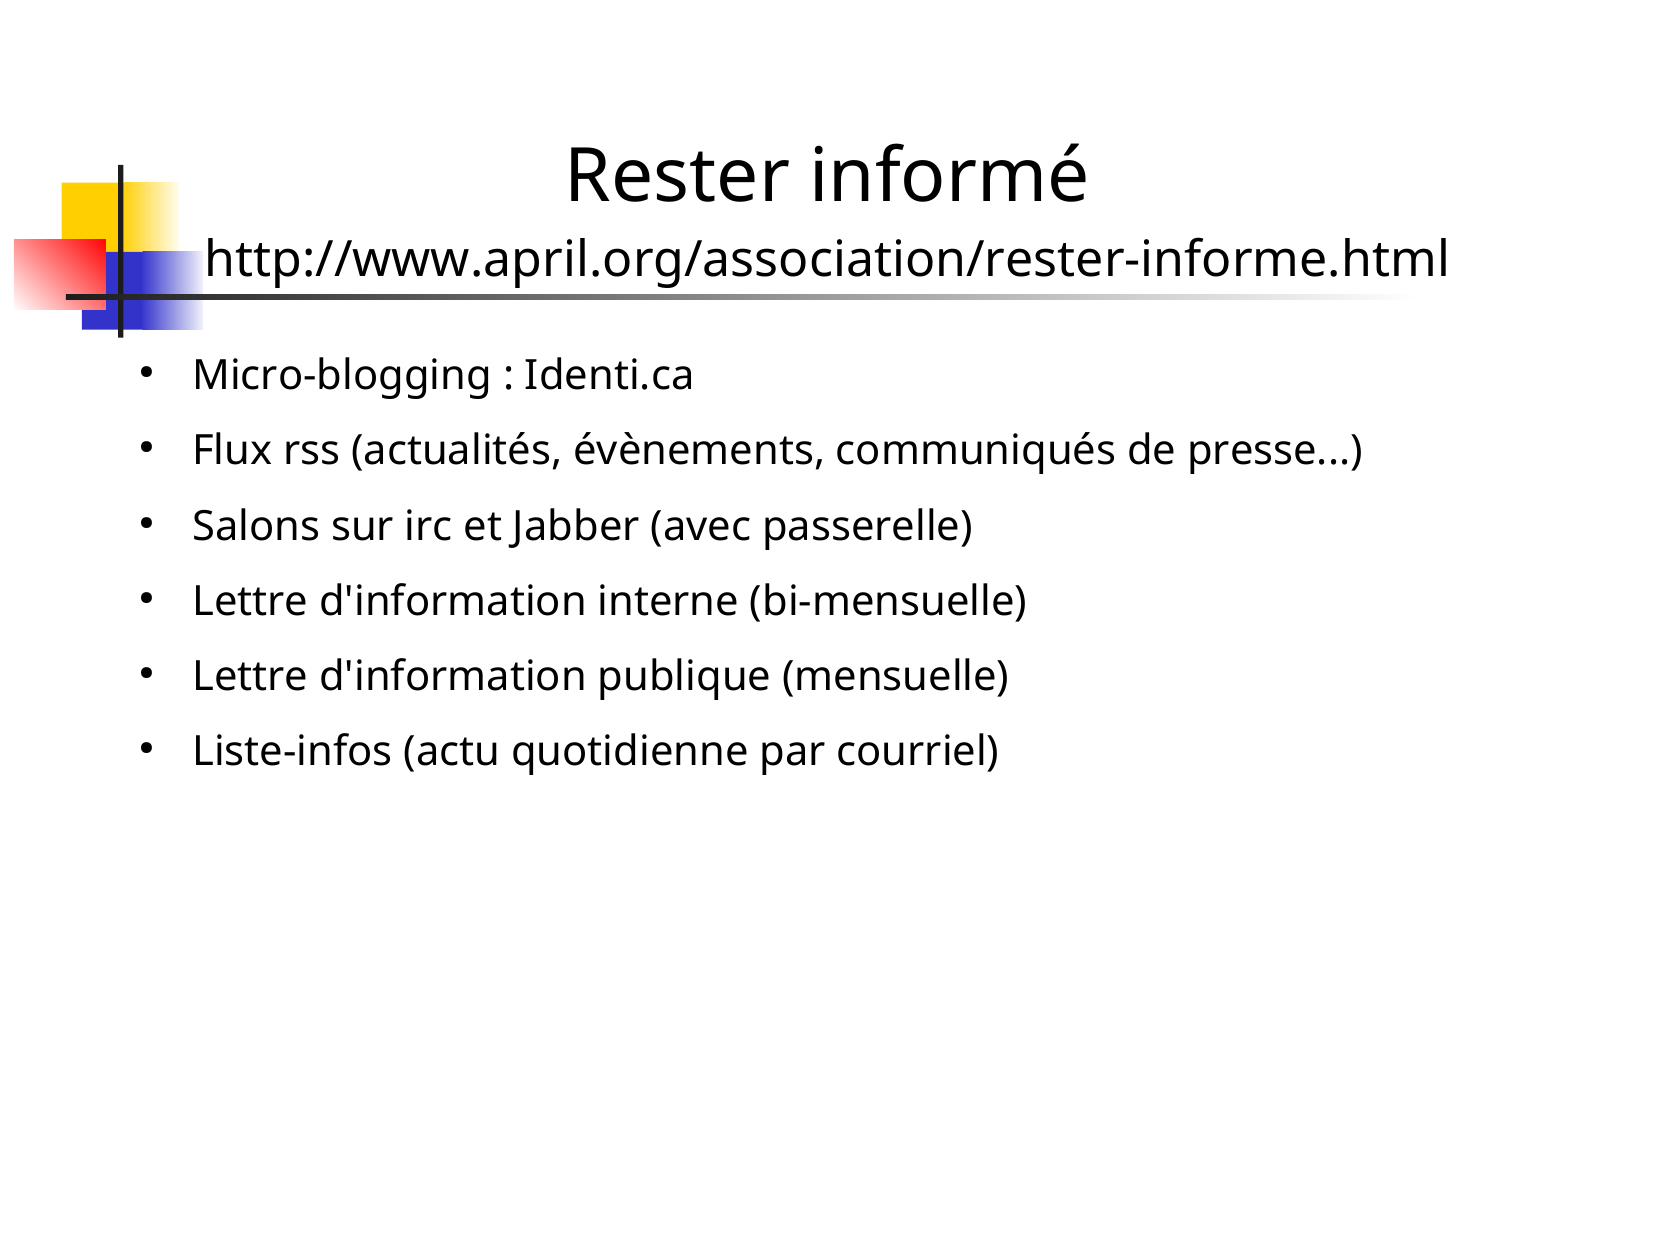

# Rester informé http://www.april.org/association/rester-informe.html
Micro-blogging : Identi.ca
Flux rss (actualités, évènements, communiqués de presse...)
Salons sur irc et Jabber (avec passerelle)
Lettre d'information interne (bi-mensuelle)
Lettre d'information publique (mensuelle)
Liste-infos (actu quotidienne par courriel)